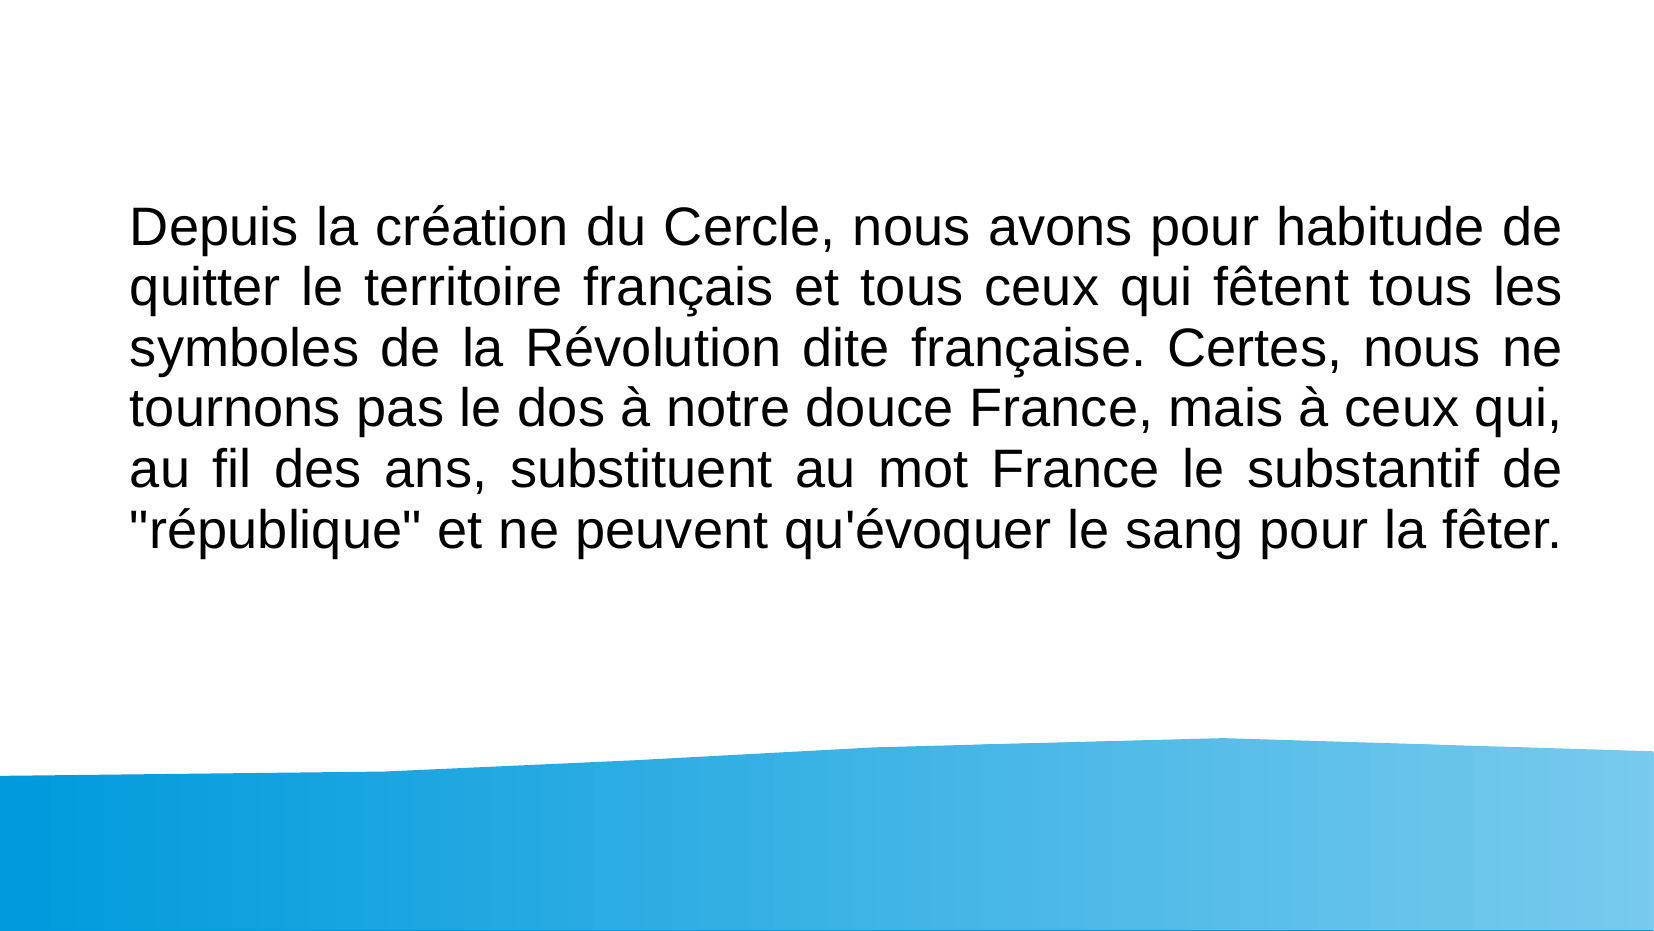

# Depuis la création du Cercle, nous avons pour habitude de quitter le territoire français et tous ceux qui fêtent tous les symboles de la Révolution dite française. Certes, nous ne tournons pas le dos à notre douce France, mais à ceux qui, au fil des ans, substituent au mot France le substantif de "république" et ne peuvent qu'évoquer le sang pour la fêter.